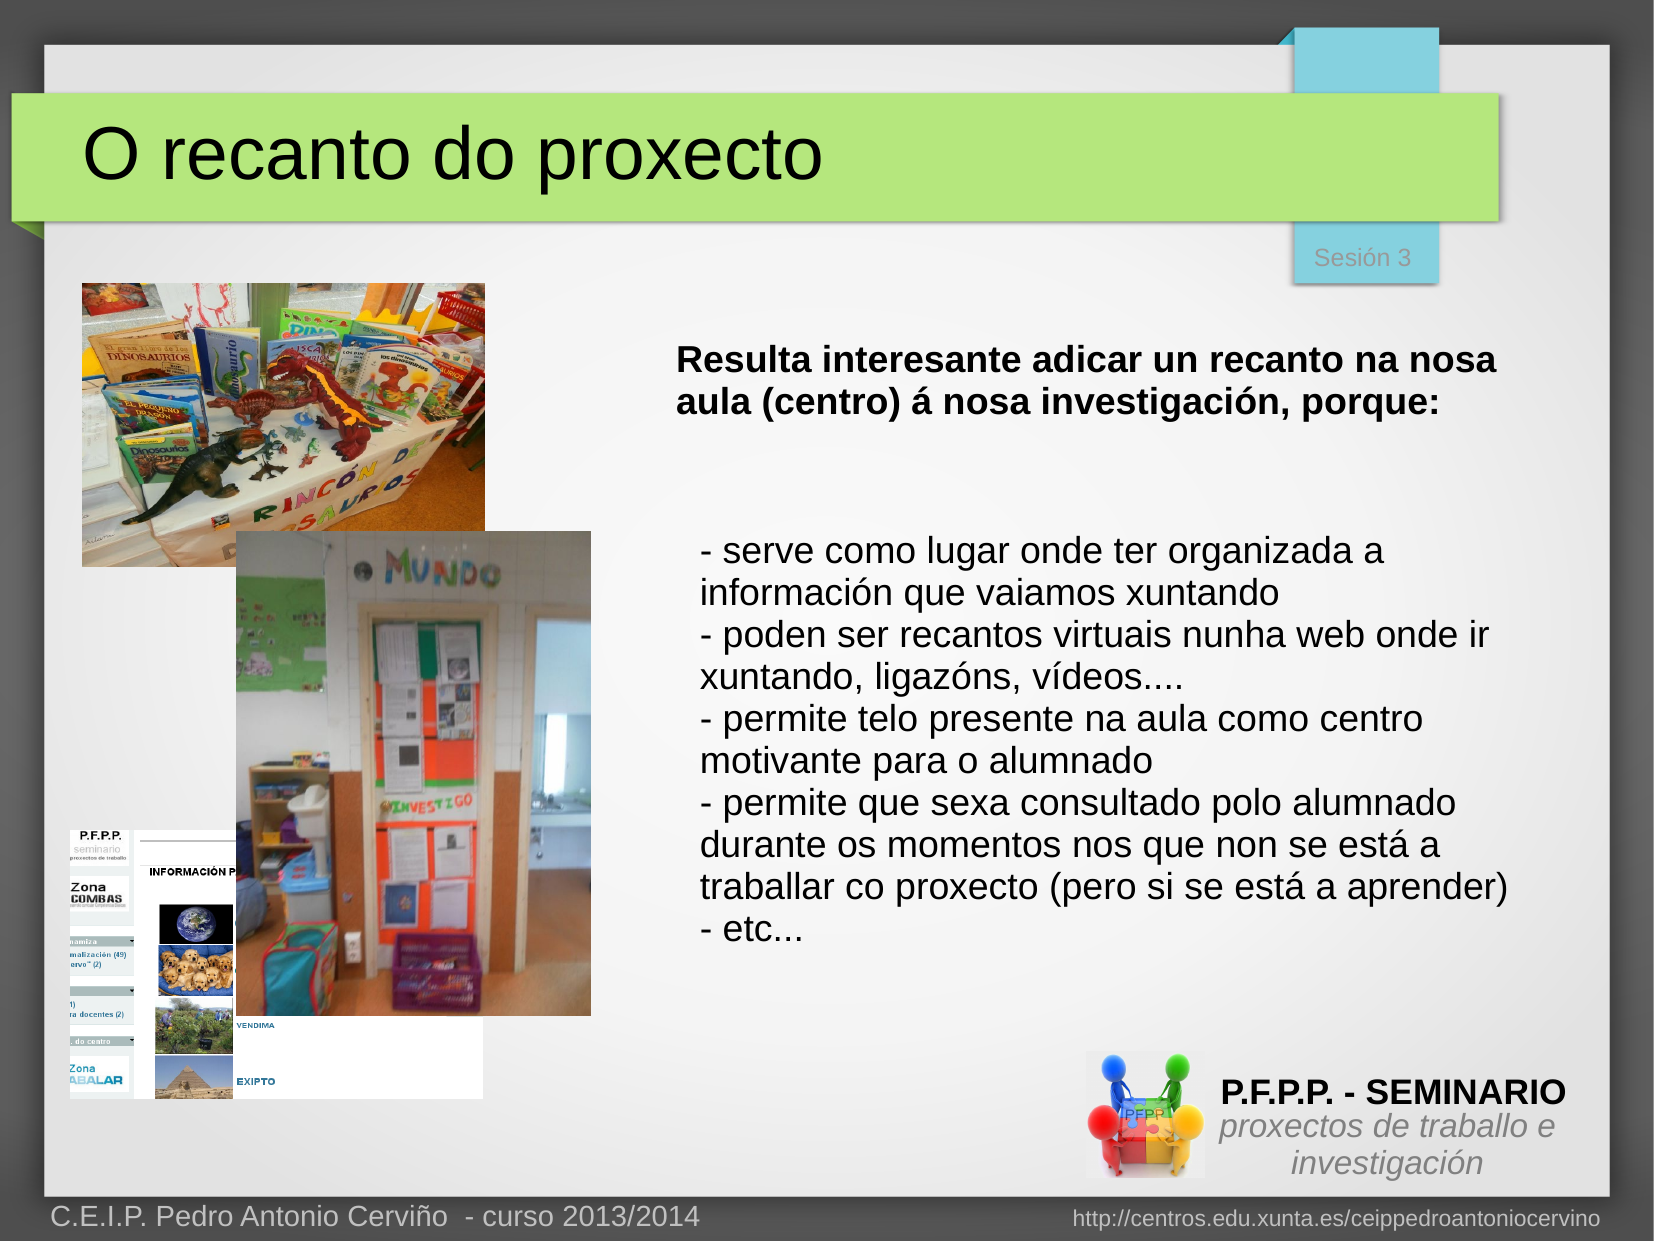

# O recanto do proxecto
Sesión 3
Resulta interesante adicar un recanto na nosa aula (centro) á nosa investigación, porque:
- serve como lugar onde ter organizada a información que vaiamos xuntando
- poden ser recantos virtuais nunha web onde ir xuntando, ligazóns, vídeos....
- permite telo presente na aula como centro motivante para o alumnado
- permite que sexa consultado polo alumnado durante os momentos nos que non se está a traballar co proxecto (pero si se está a aprender)
- etc...
P.F.P.P. - SEMINARIO
proxectos de traballo e investigación
C.E.I.P. Pedro Antonio Cerviño - curso 2013/2014 http://centros.edu.xunta.es/ceippedroantoniocervino